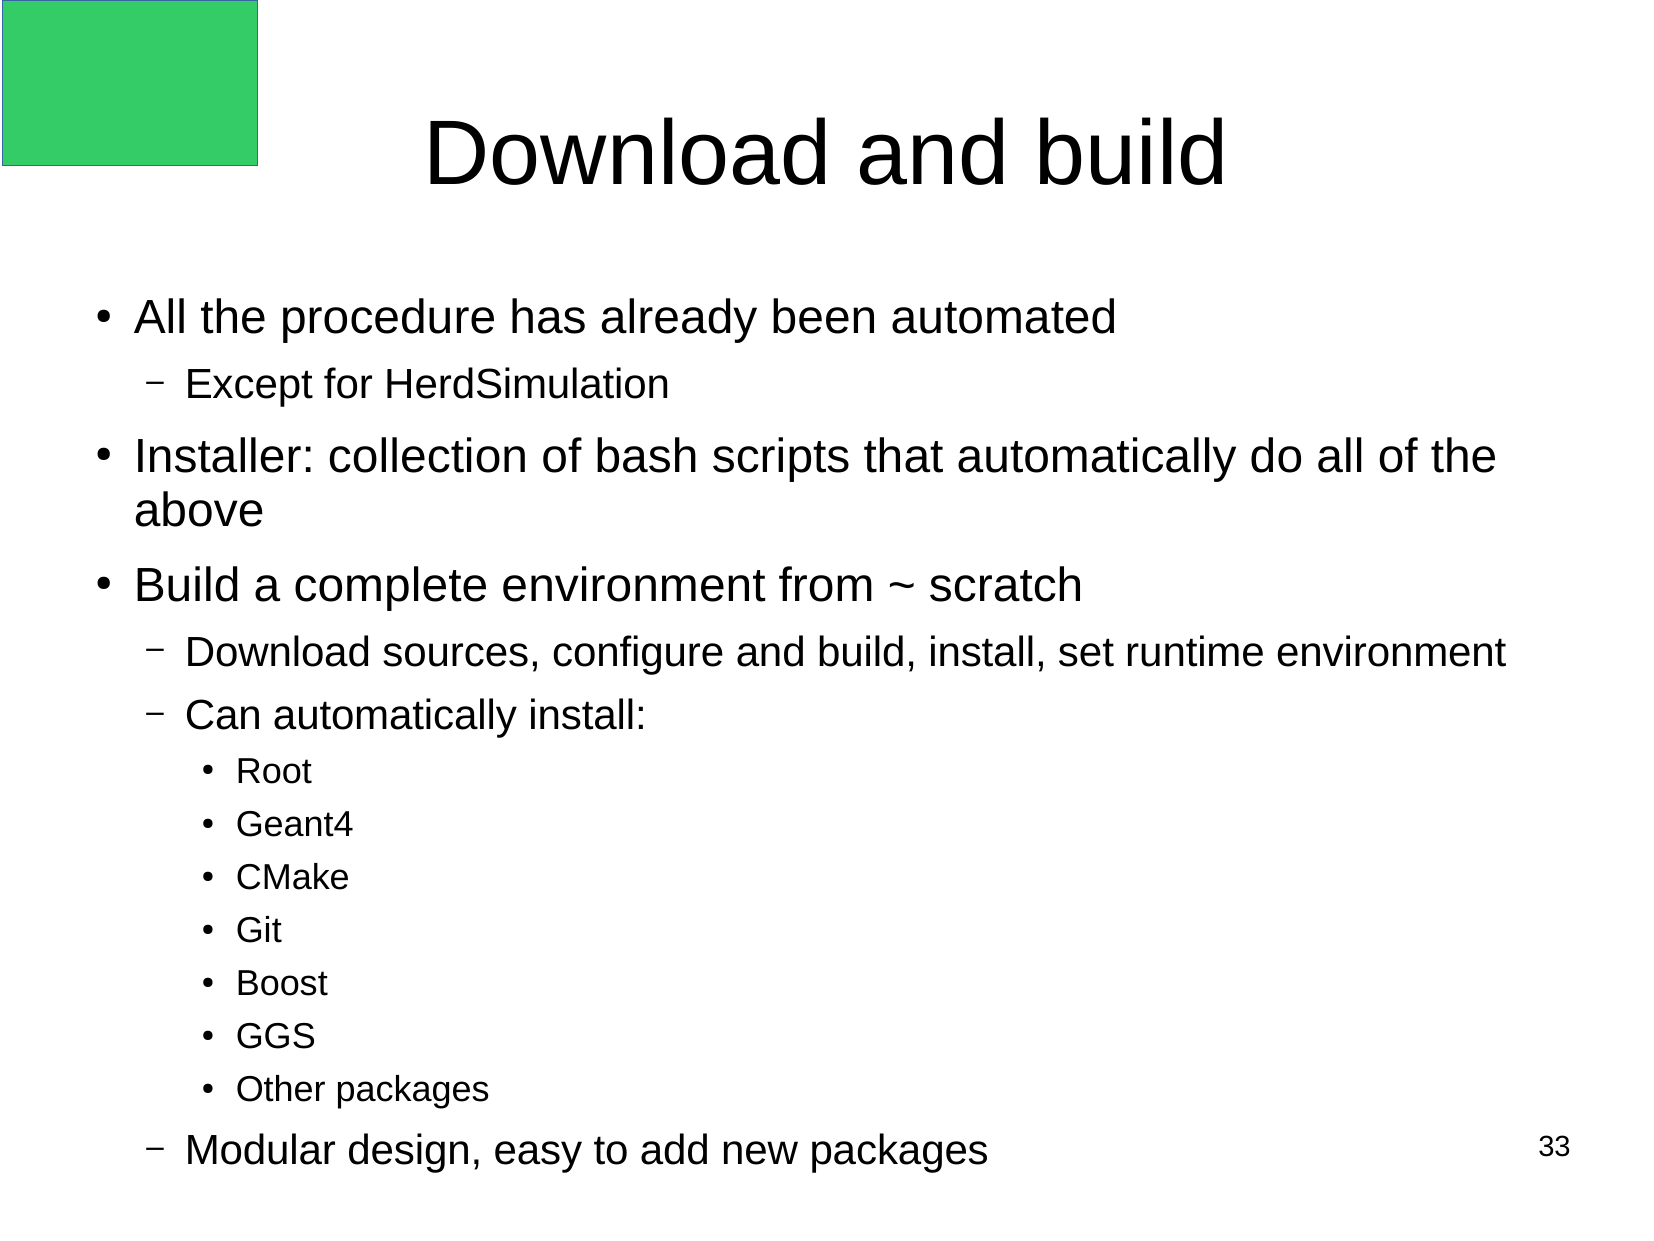

# Download and build
All the procedure has already been automated
Except for HerdSimulation
Installer: collection of bash scripts that automatically do all of the above
Build a complete environment from ~ scratch
Download sources, configure and build, install, set runtime environment
Can automatically install:
Root
Geant4
CMake
Git
Boost
GGS
Other packages
Modular design, easy to add new packages
33